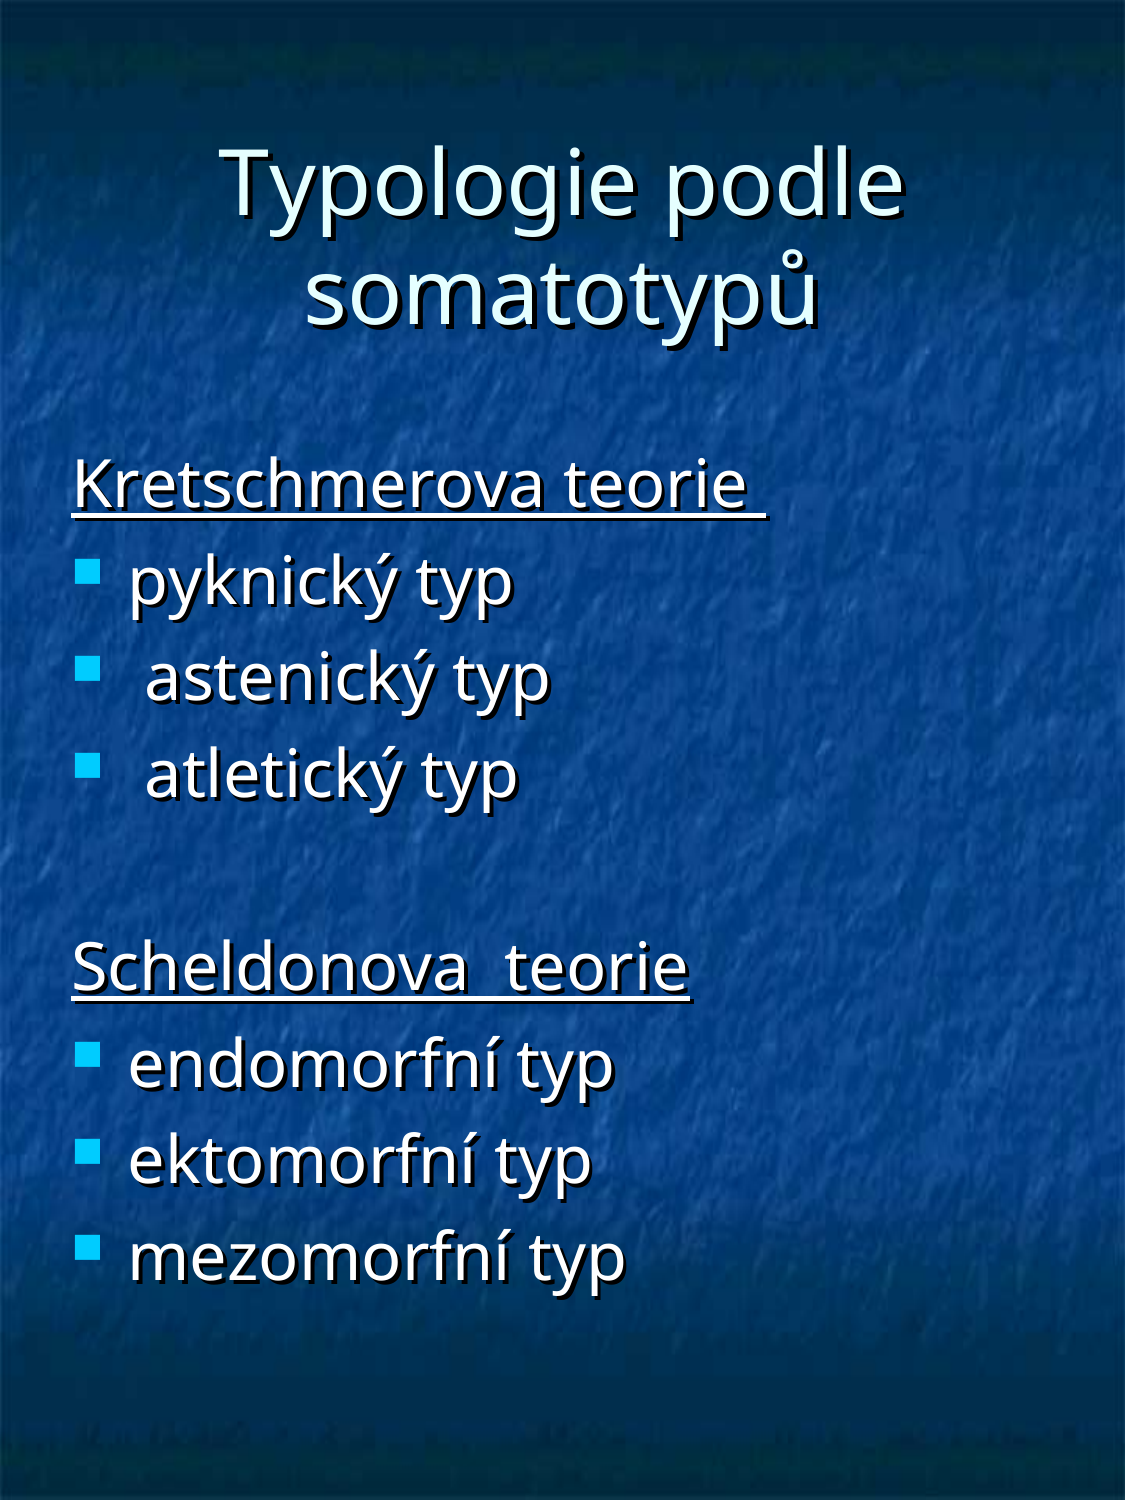

# Typologie podle somatotypů
Kretschmerova teorie
pyknický typ
 astenický typ
 atletický typ
Scheldonova teorie
endomorfní typ
ektomorfní typ
mezomorfní typ